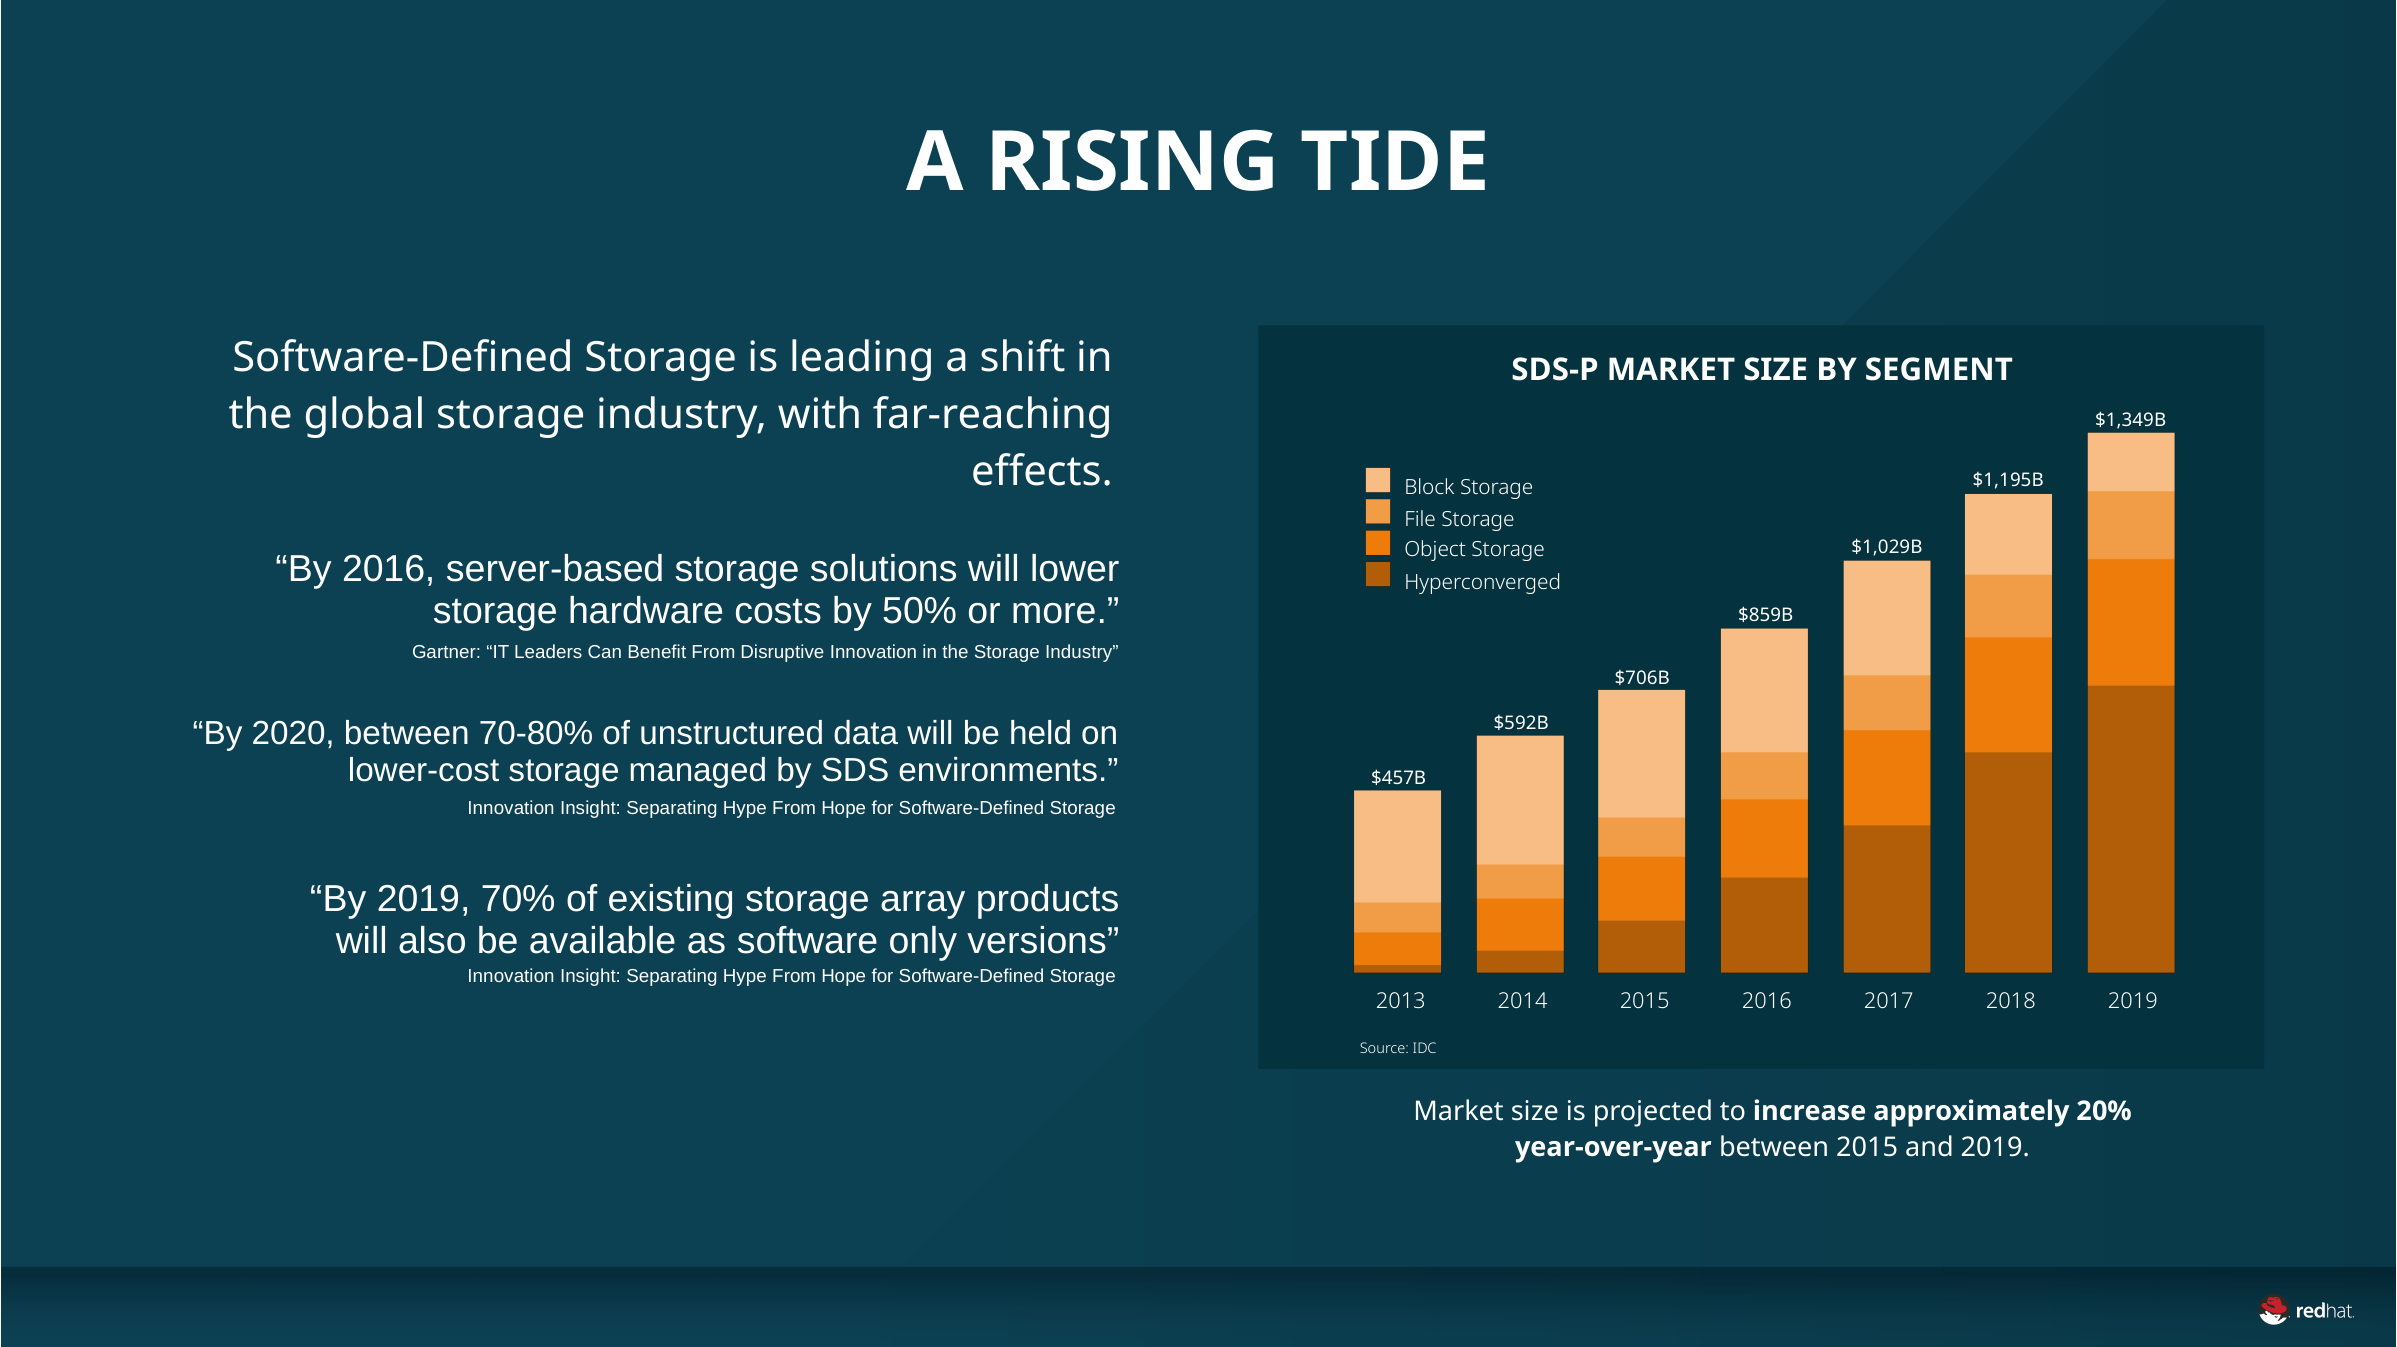

A RISING TIDE
Software-Defined Storage is leading a shift in the global storage industry, with far-reaching effects.
SDS-P MARKET SIZE BY SEGMENT
$1,349B
$1,195B
Block Storage
“By 2016, server-based storage solutions will lower storage hardware costs by 50% or more.”
File Storage
$1,029B
Object Storage
Hyperconverged
$859B
Gartner: “IT Leaders Can Benefit From Disruptive Innovation in the Storage Industry”
“By 2020, between 70-80% of unstructured data will be held on lower-cost storage managed by SDS environments.”
$706B
$592B
$457B
Innovation Insight: Separating Hype From Hope for Software-Defined Storage
“By 2019, 70% of existing storage array products
will also be available as software only versions”
Innovation Insight: Separating Hype From Hope for Software-Defined Storage
2013
2014
2015
2016
2017
2018
2019
Source: IDC
Market size is projected to increase approximately 20% year-over-year between 2015 and 2019.